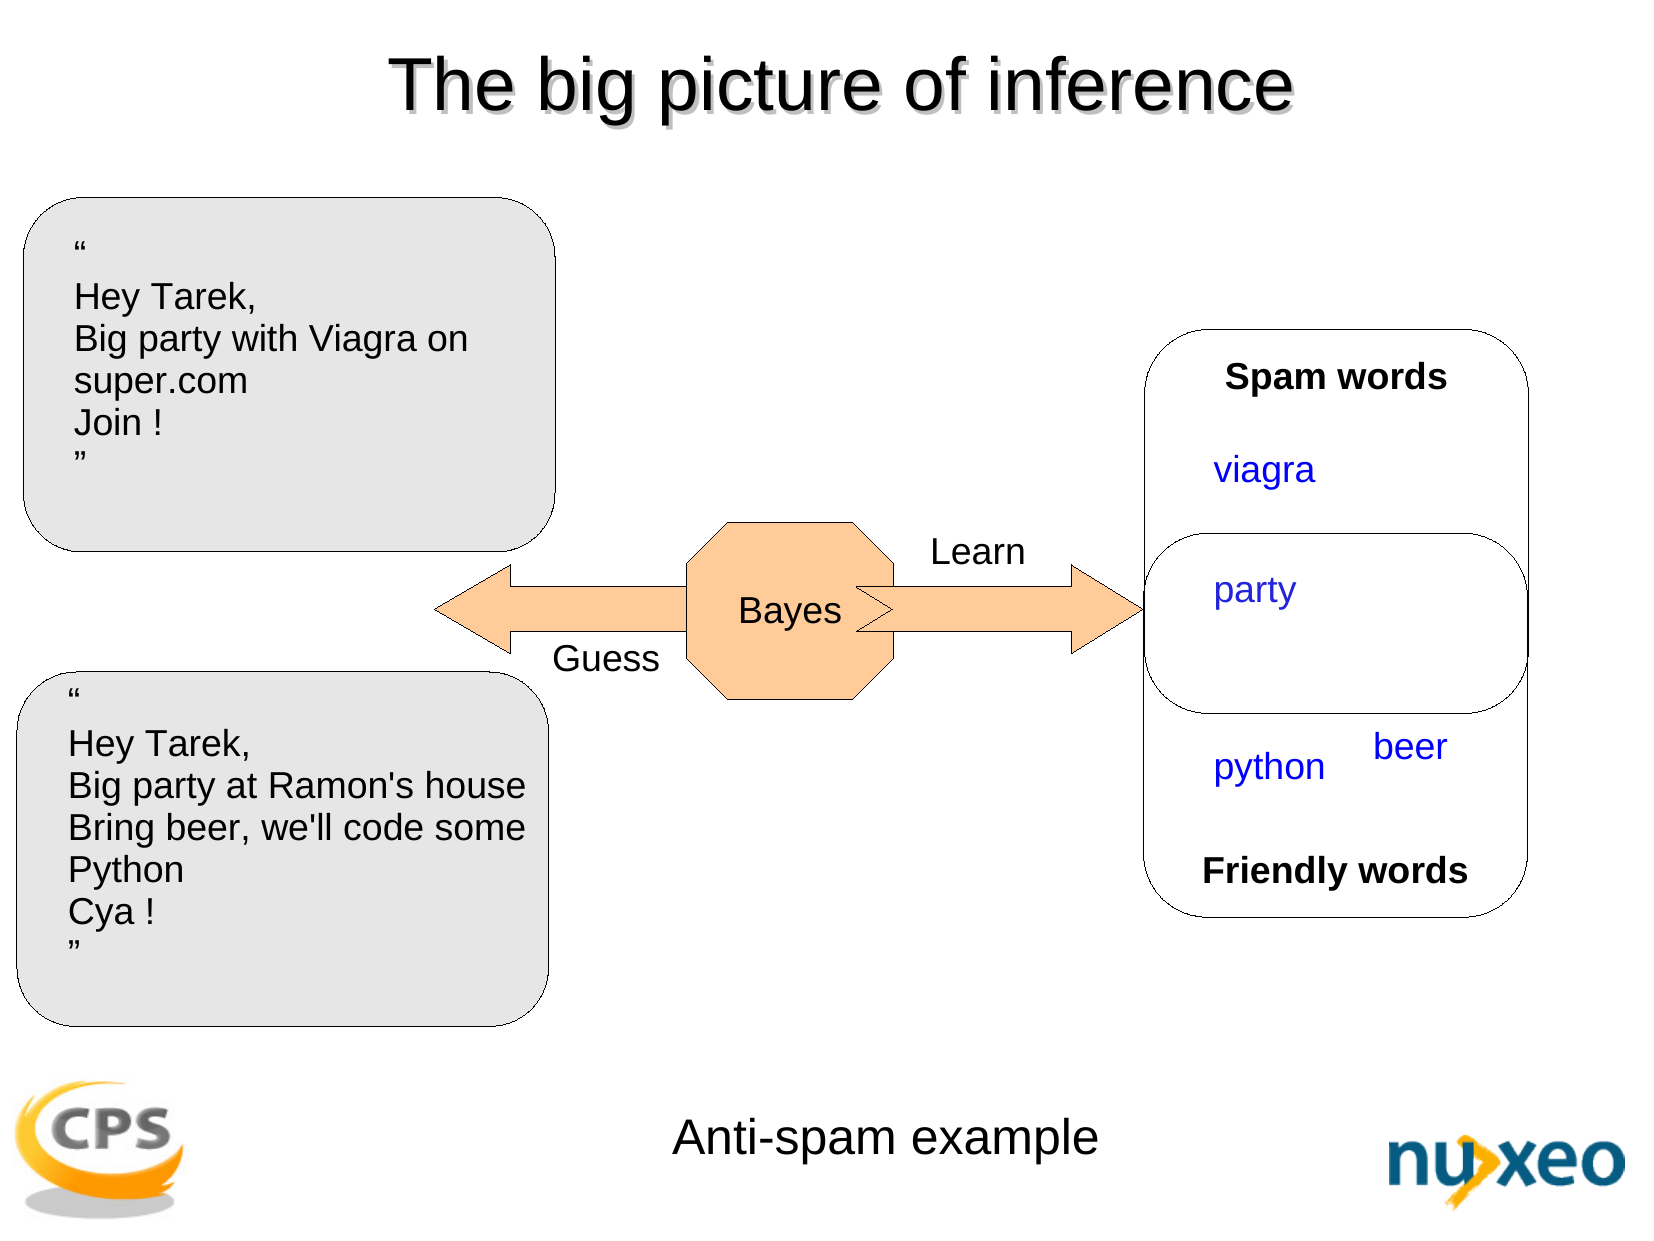

The big picture of inference
“
Hey Tarek,
Big party with Viagra on super.com
Join !
”
Spam words
viagra
Friendly words
party
beer
python
Bayes
Learn
Guess
“
Hey Tarek,
Big party at Ramon's house
Bring beer, we'll code some Python
Cya !
”
Anti-spam example